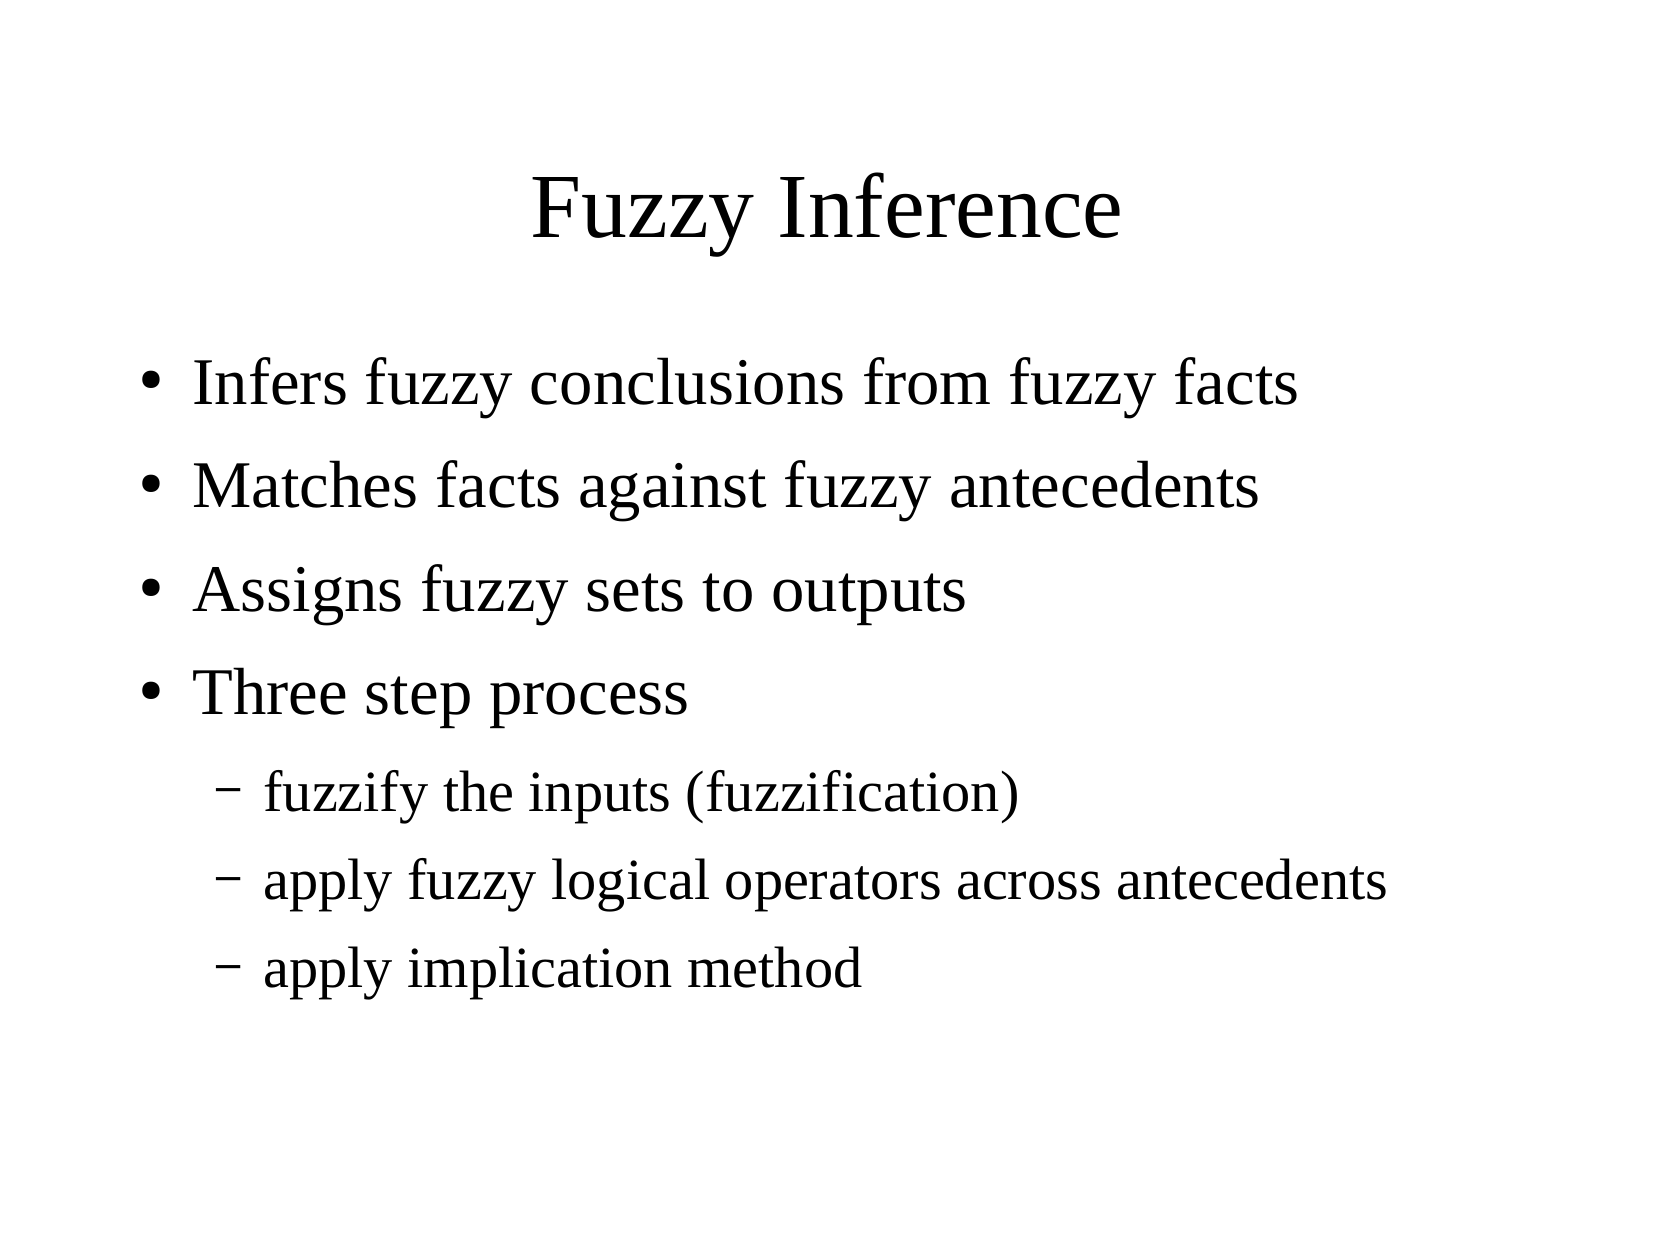

# Fuzzy Inference
Infers fuzzy conclusions from fuzzy facts
Matches facts against fuzzy antecedents
Assigns fuzzy sets to outputs
Three step process
fuzzify the inputs (fuzzification)
apply fuzzy logical operators across antecedents
apply implication method